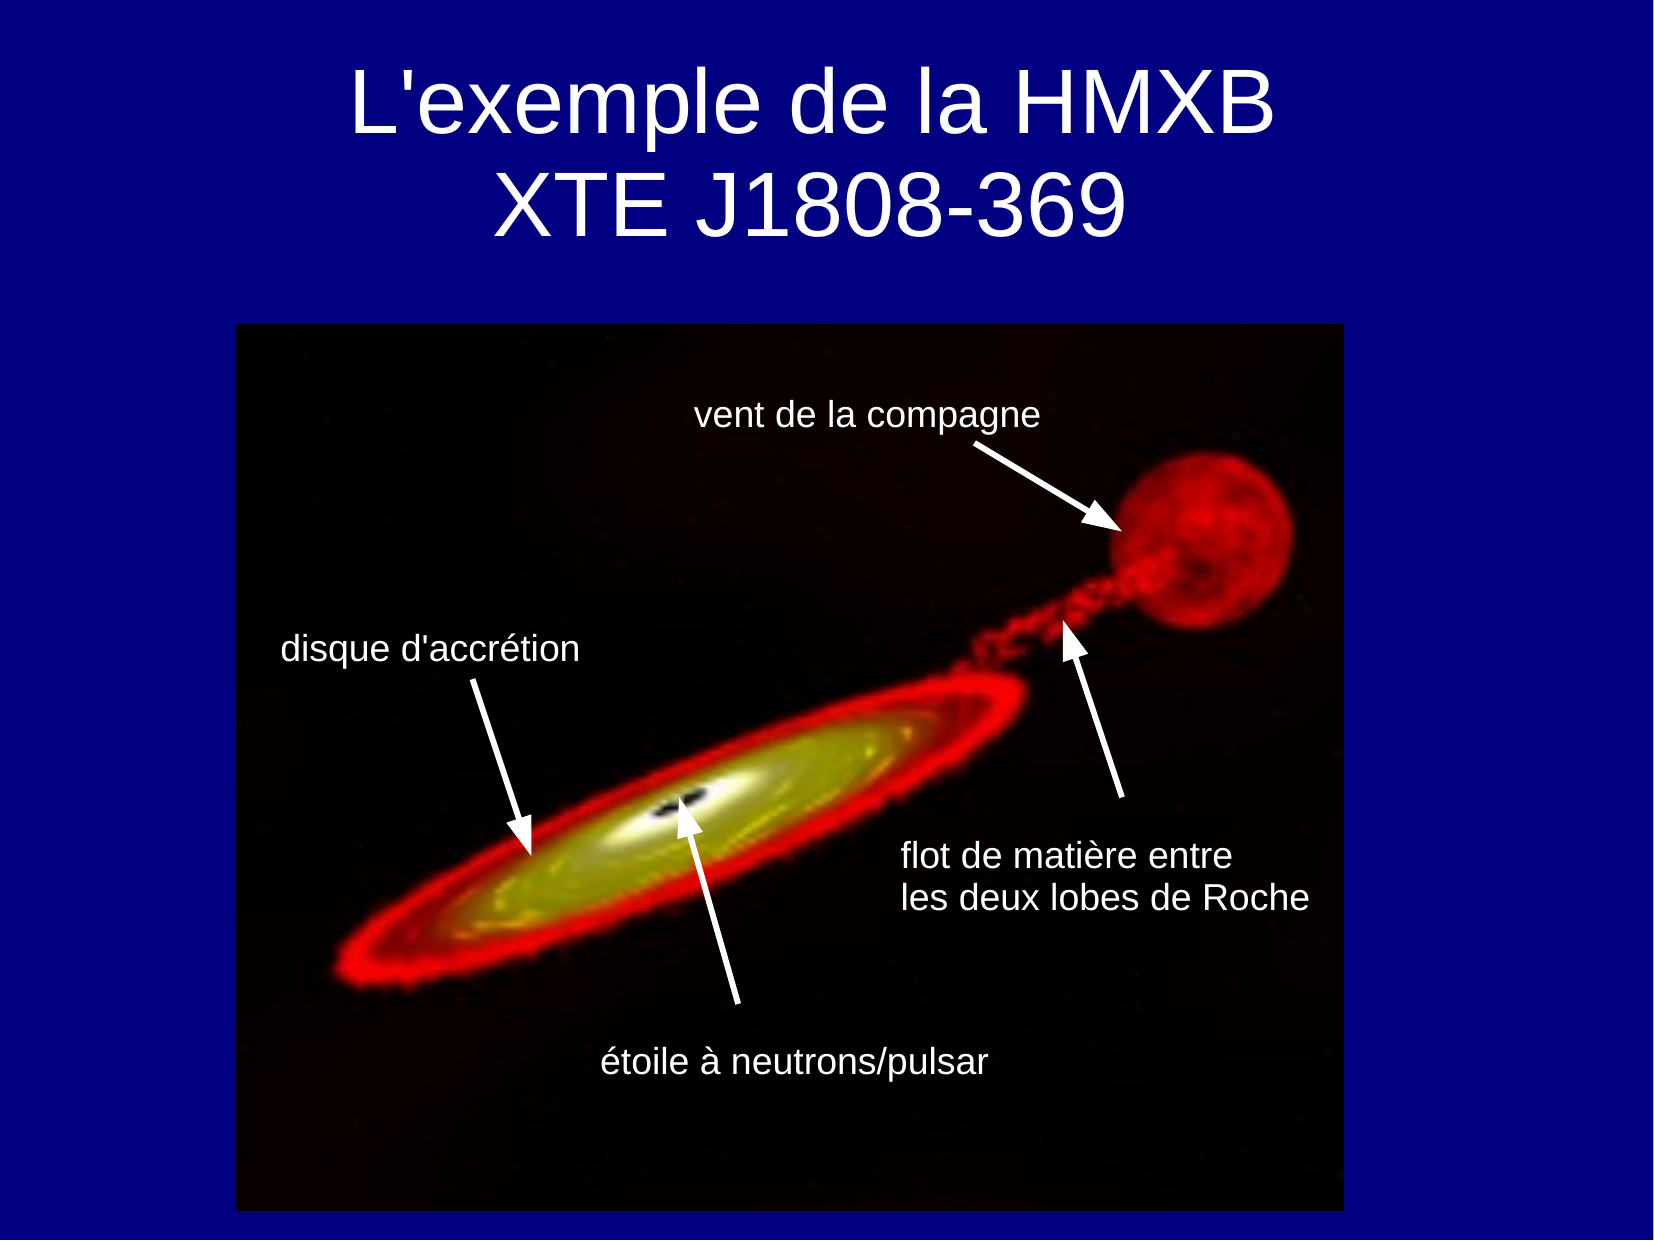

# L'exemple de la HMXB XTE J1808-369
vent de la compagne
disque d'accrétion
flot de matière entre
les deux lobes de Roche
étoile à neutrons/pulsar